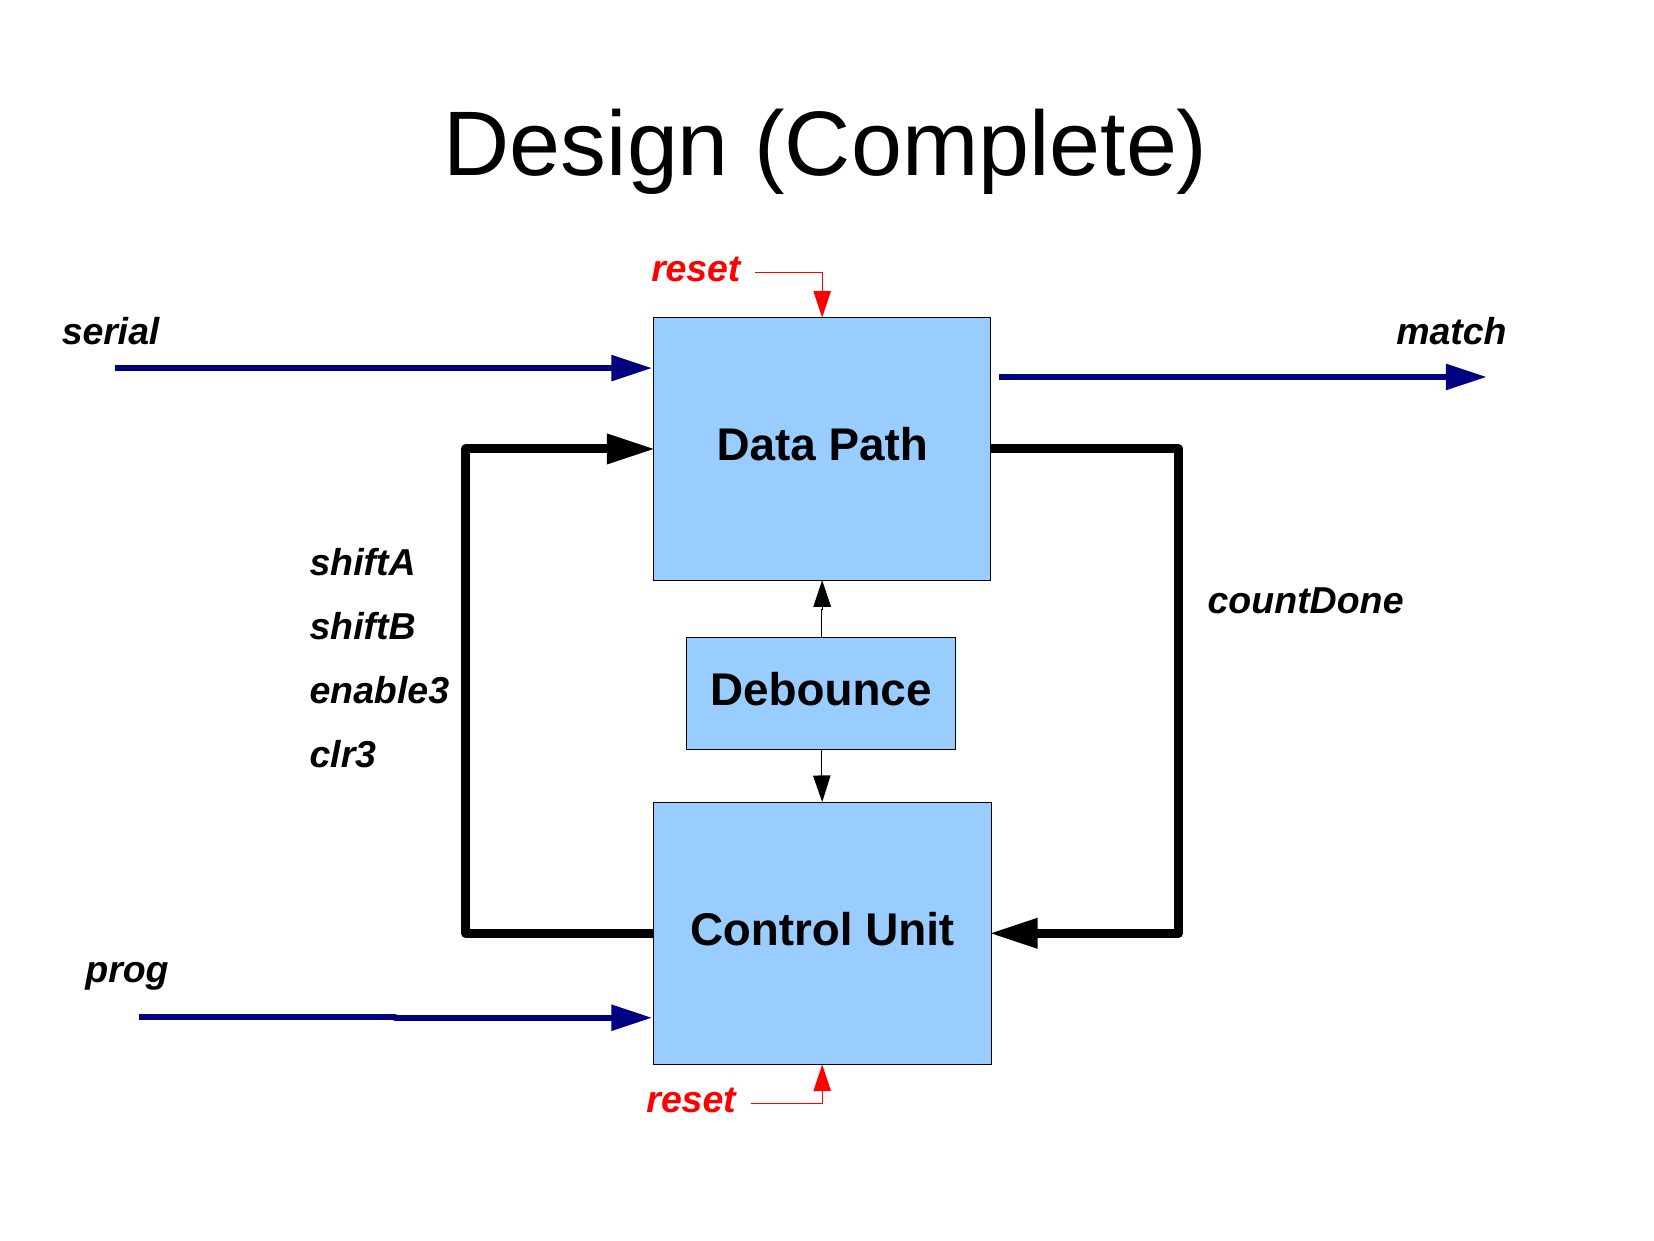

# Design (Complete)
reset
serial
match
Data Path
shiftA
shiftB
enable3
clr3
countDone
Debounce
Control Unit
prog
reset